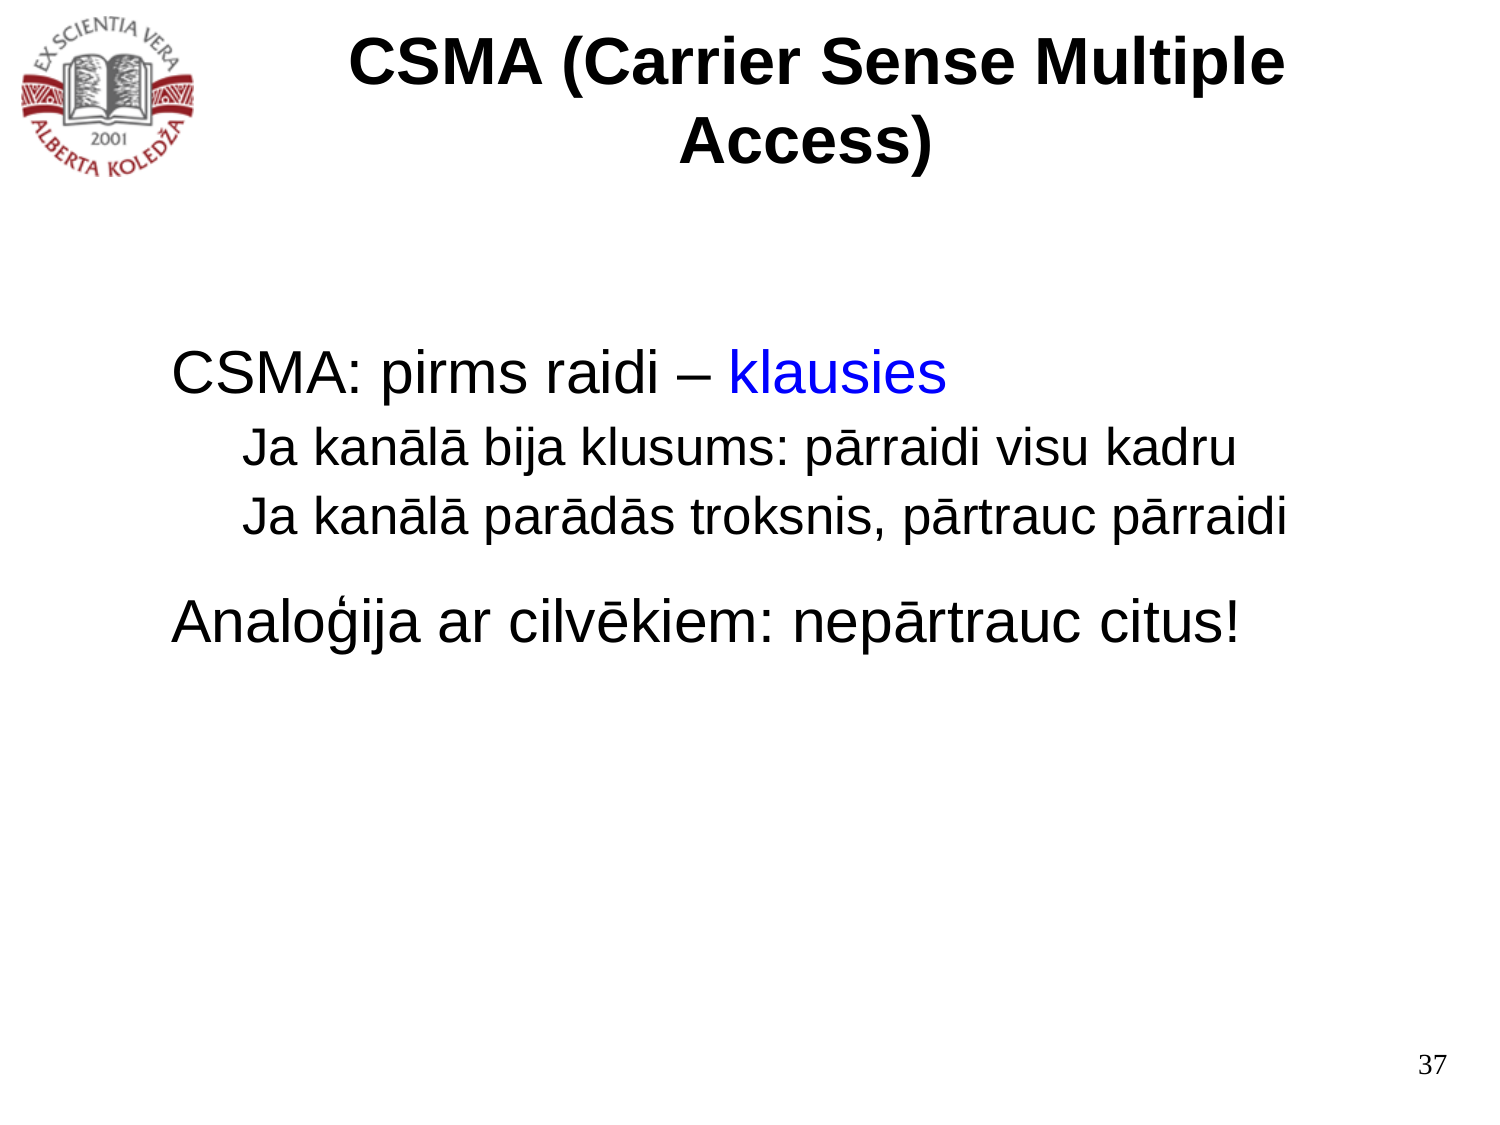

# CSMA (Carrier Sense Multiple Access)
CSMA: pirms raidi – klausies
Ja kanālā bija klusums: pārraidi visu kadru
Ja kanālā parādās troksnis, pārtrauc pārraidi
Analoģija ar cilvēkiem: nepārtrauc citus!